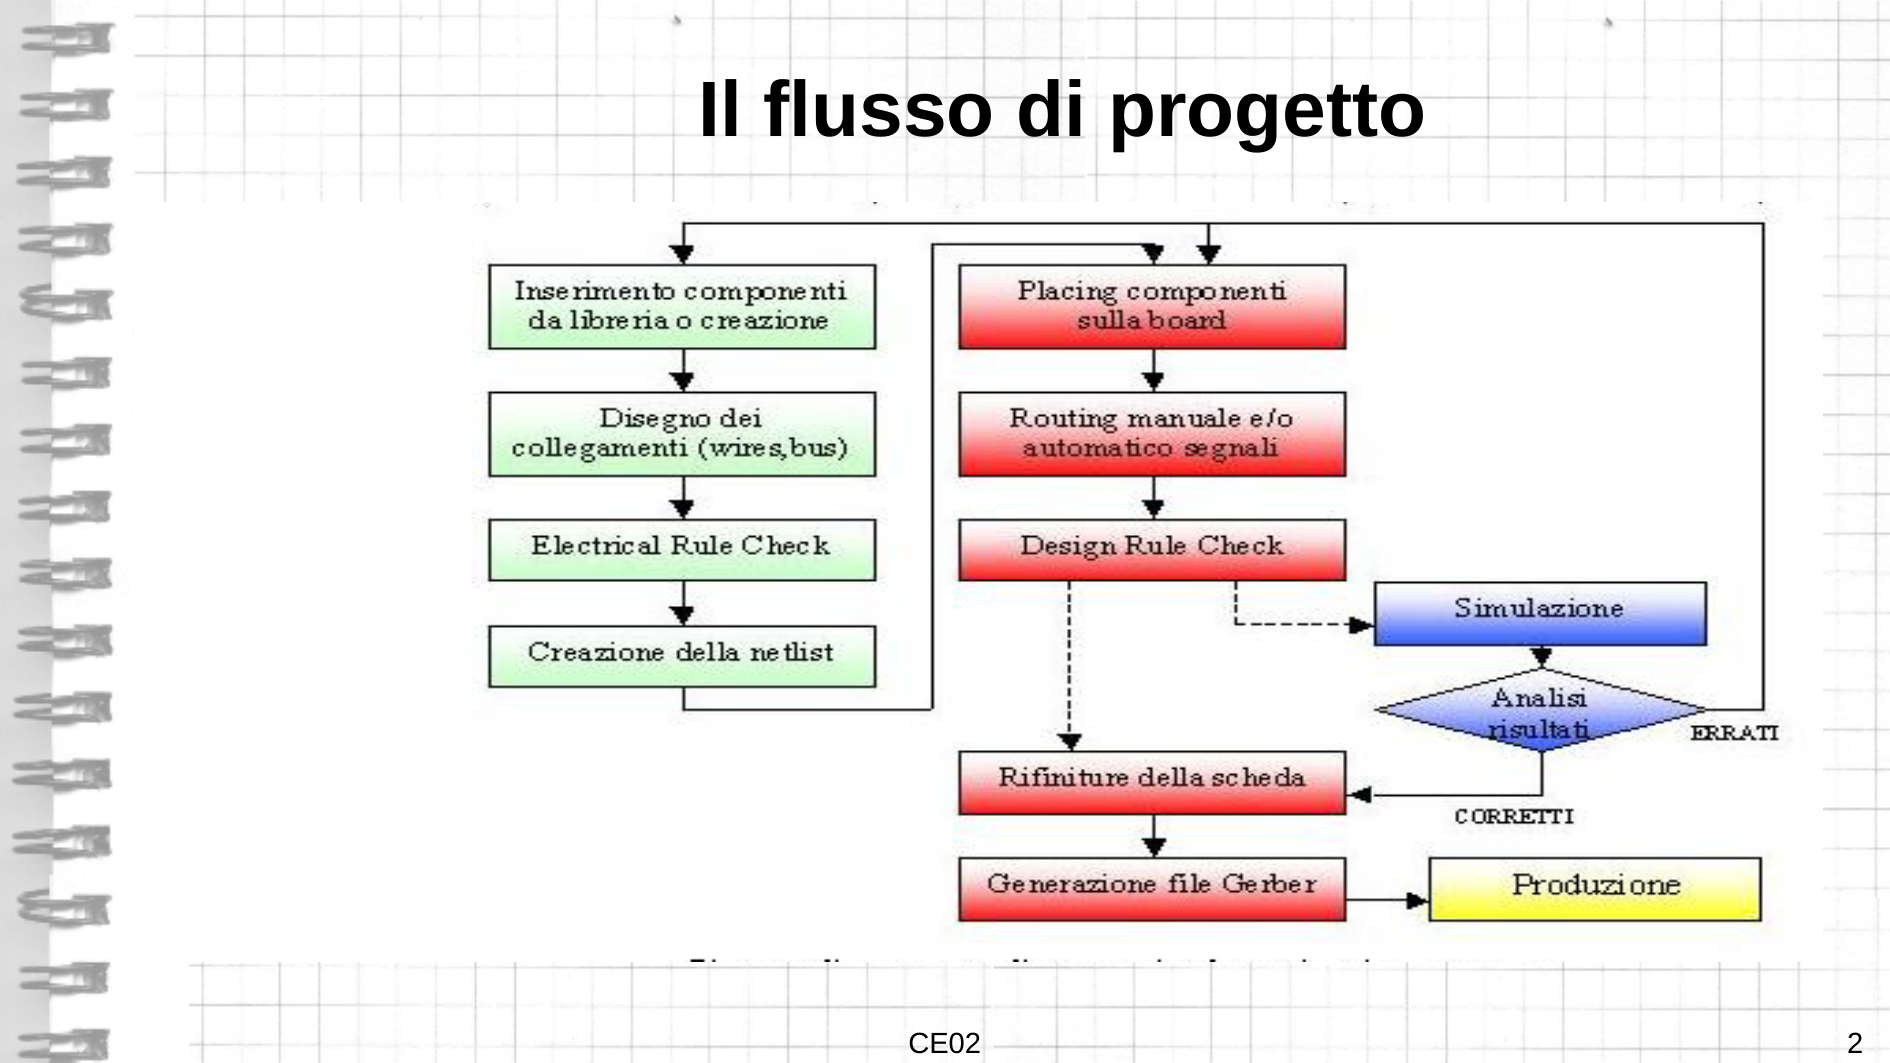

# Il flusso di progetto
CE02
2